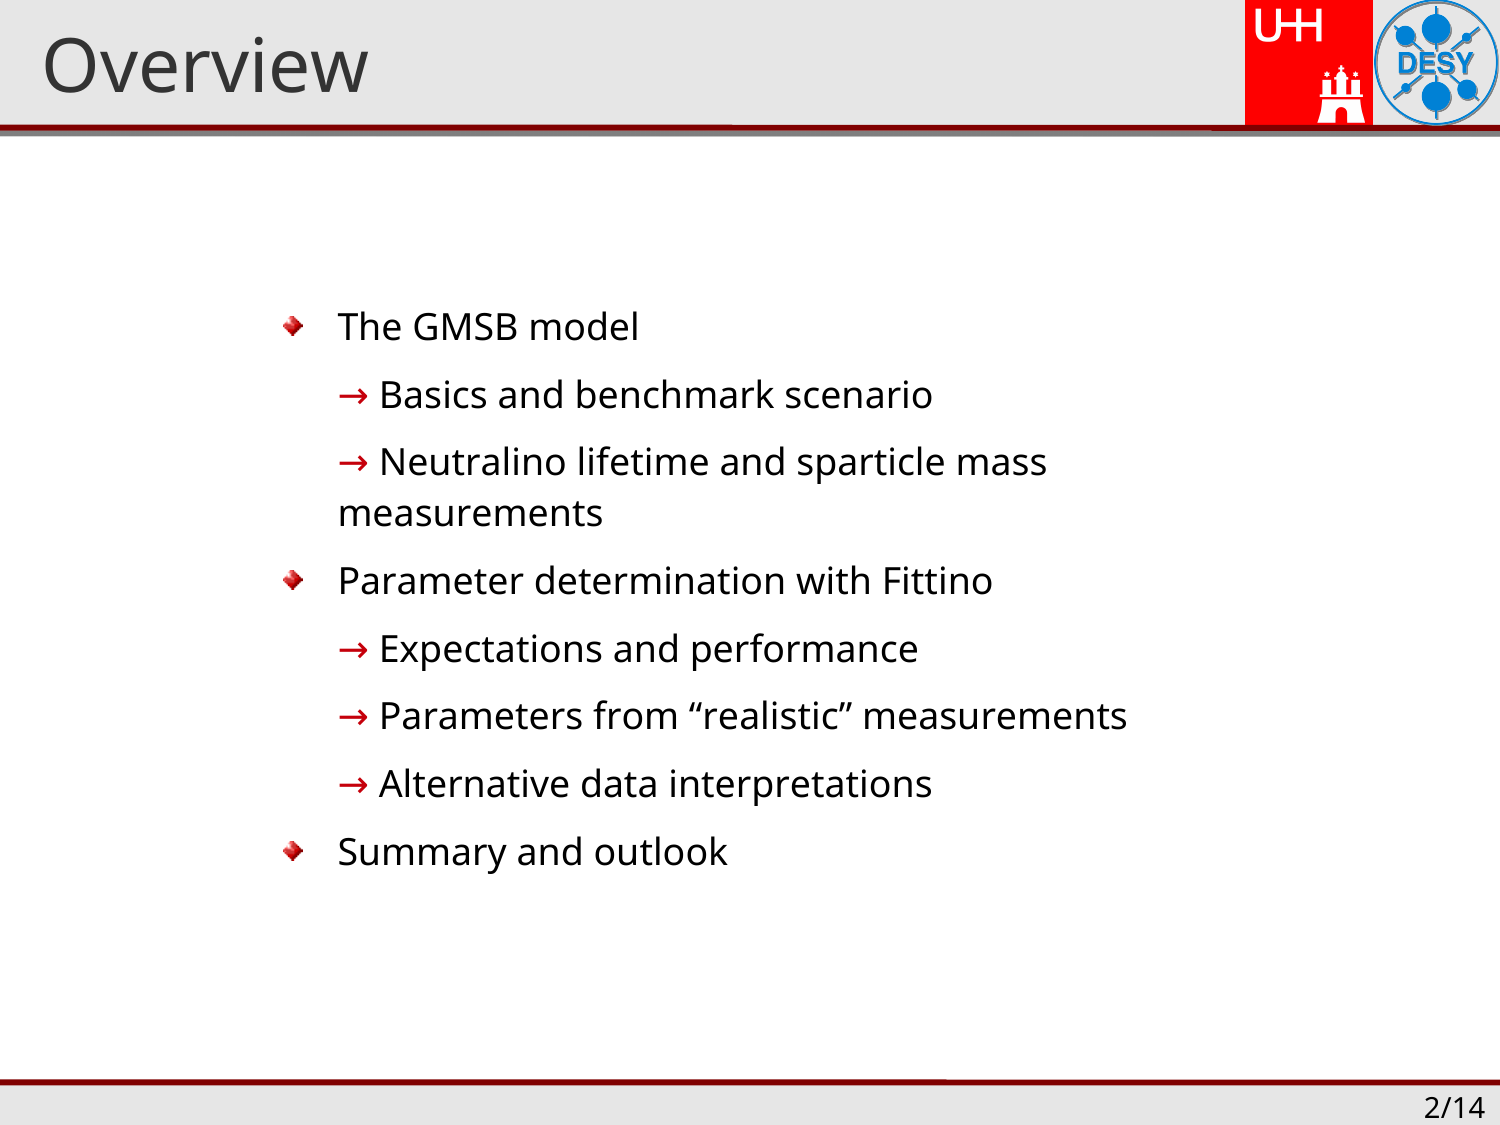

# Overview
The GMSB model
→ Basics and benchmark scenario
→ Neutralino lifetime and sparticle mass measurements
Parameter determination with Fittino
→ Expectations and performance
→ Parameters from “realistic” measurements
→ Alternative data interpretations
Summary and outlook
2